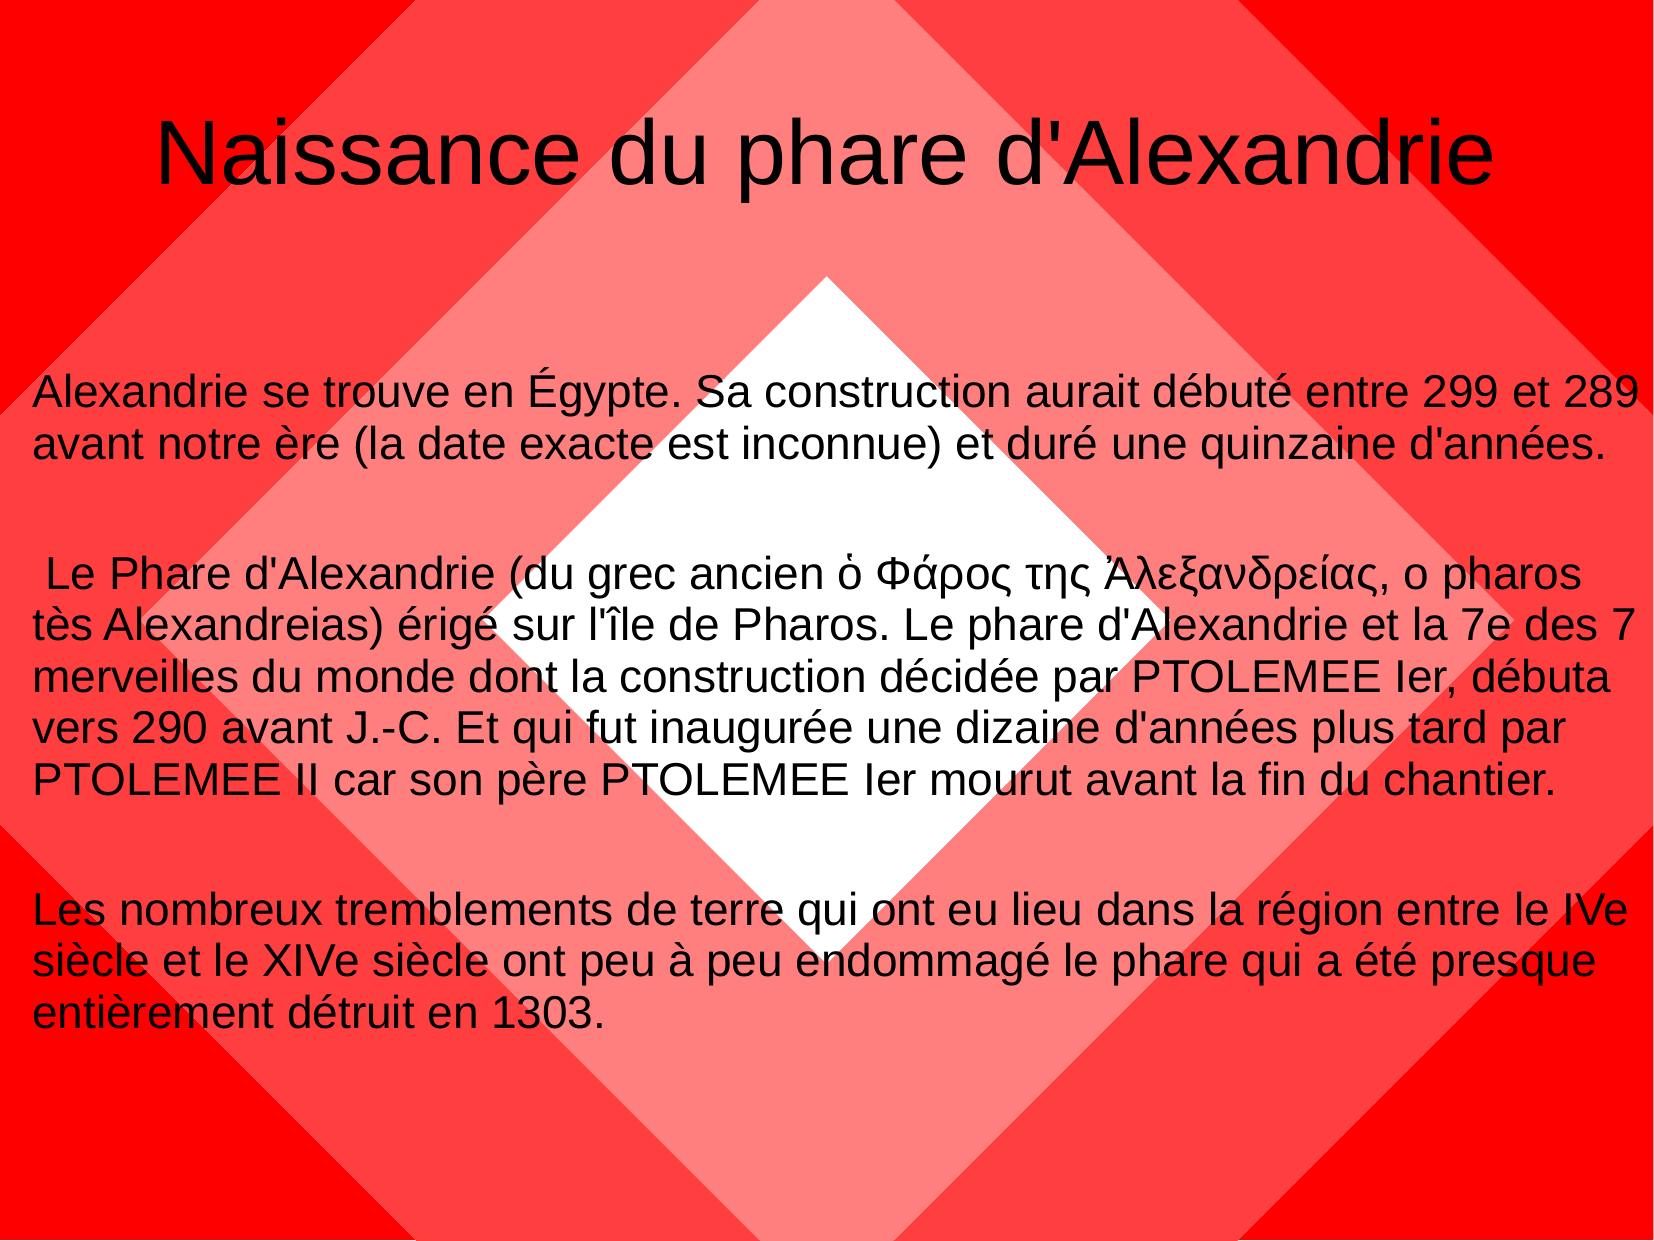

# Naissance du phare d'Alexandrie
Alexandrie se trouve en Égypte. Sa construction aurait débuté entre 299 et 289 avant notre ère (la date exacte est inconnue) et duré une quinzaine d'années.
 Le Phare d'Alexandrie (du grec ancien ὁ Φάρος της Ἀλεξανδρείας, o pharos tès Alexandreias) érigé sur l'île de Pharos. Le phare d'Alexandrie et la 7e des 7 merveilles du monde dont la construction décidée par PTOLEMEE Ier, débuta vers 290 avant J.-C. Et qui fut inaugurée une dizaine d'années plus tard par PTOLEMEE II car son père PTOLEMEE Ier mourut avant la fin du chantier.
Les nombreux tremblements de terre qui ont eu lieu dans la région entre le IVe siècle et le XIVe siècle ont peu à peu endommagé le phare qui a été presque entièrement détruit en 1303.